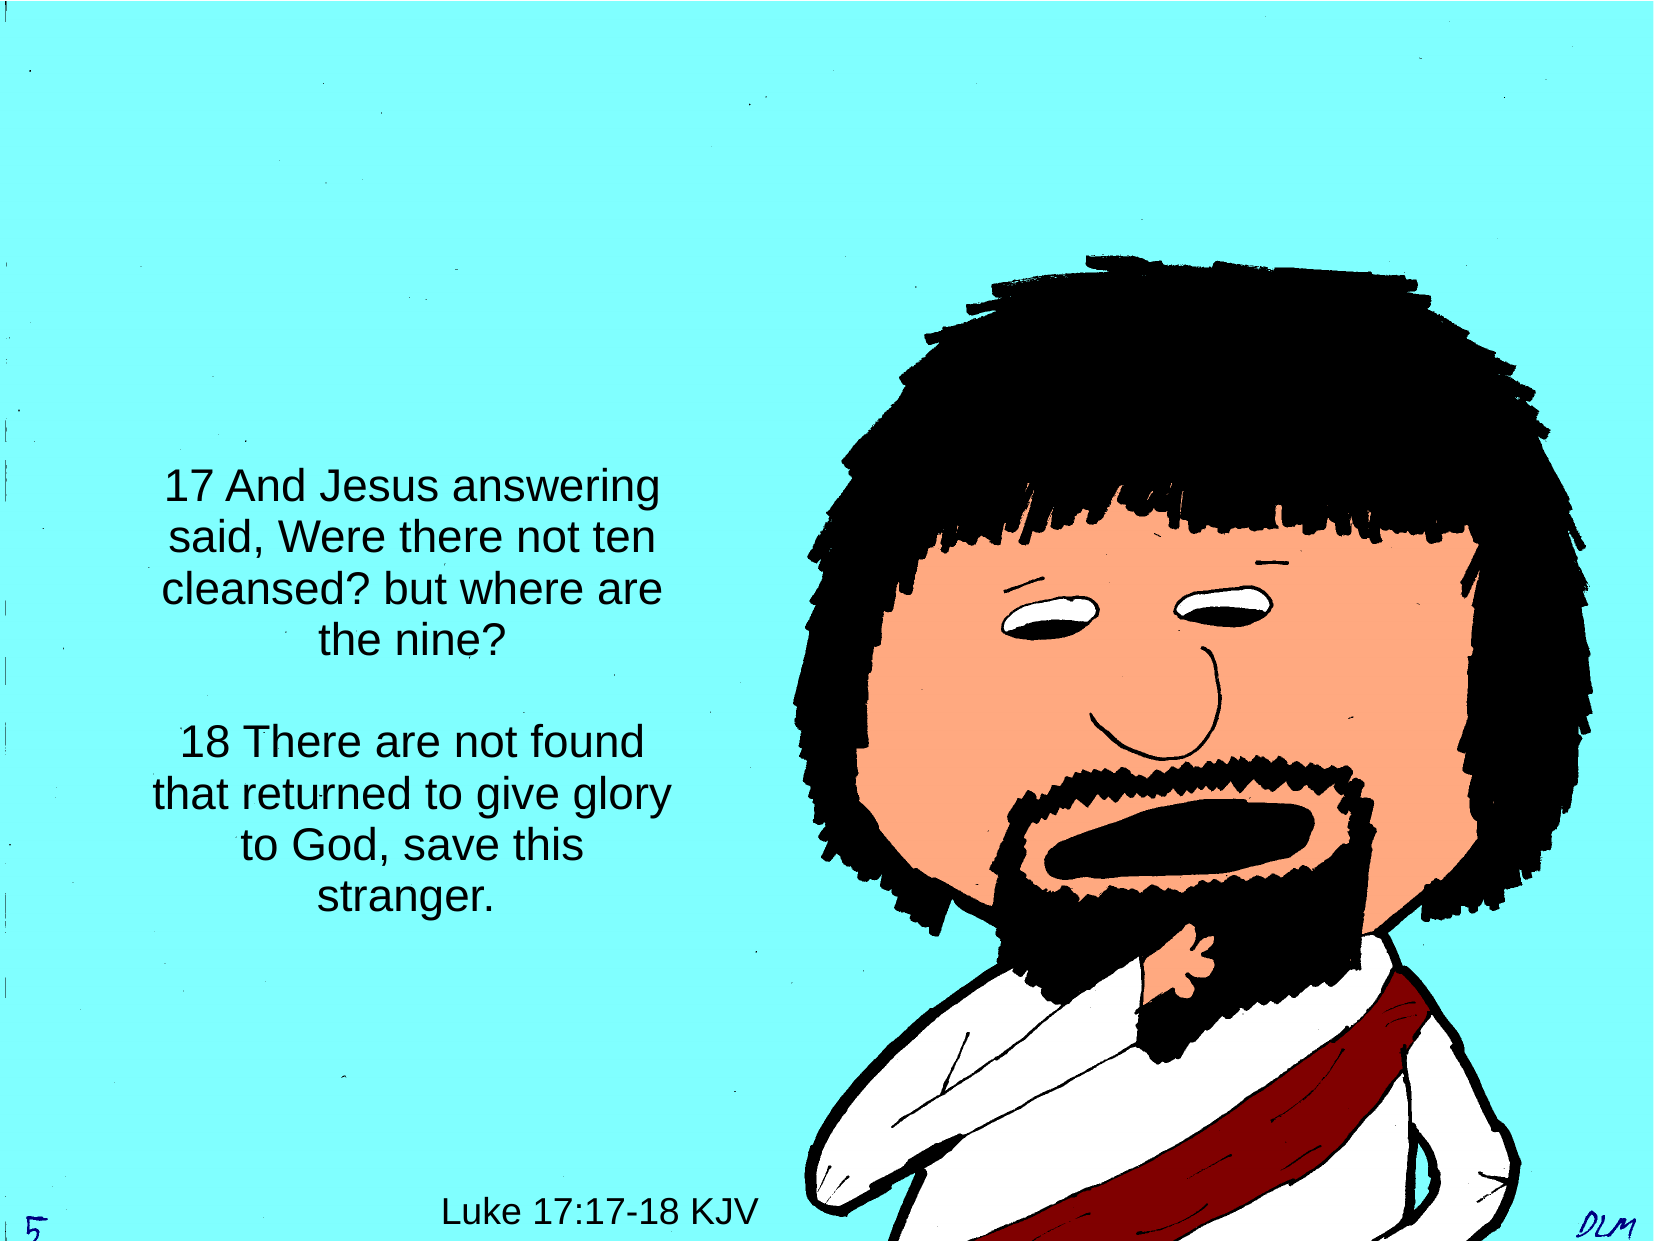

# 17 And Jesus answering said, Were there not ten cleansed? but where are the nine? 18 There are not found that returned to give glory to God, save this stranger.
Luke 17:17-18 KJV